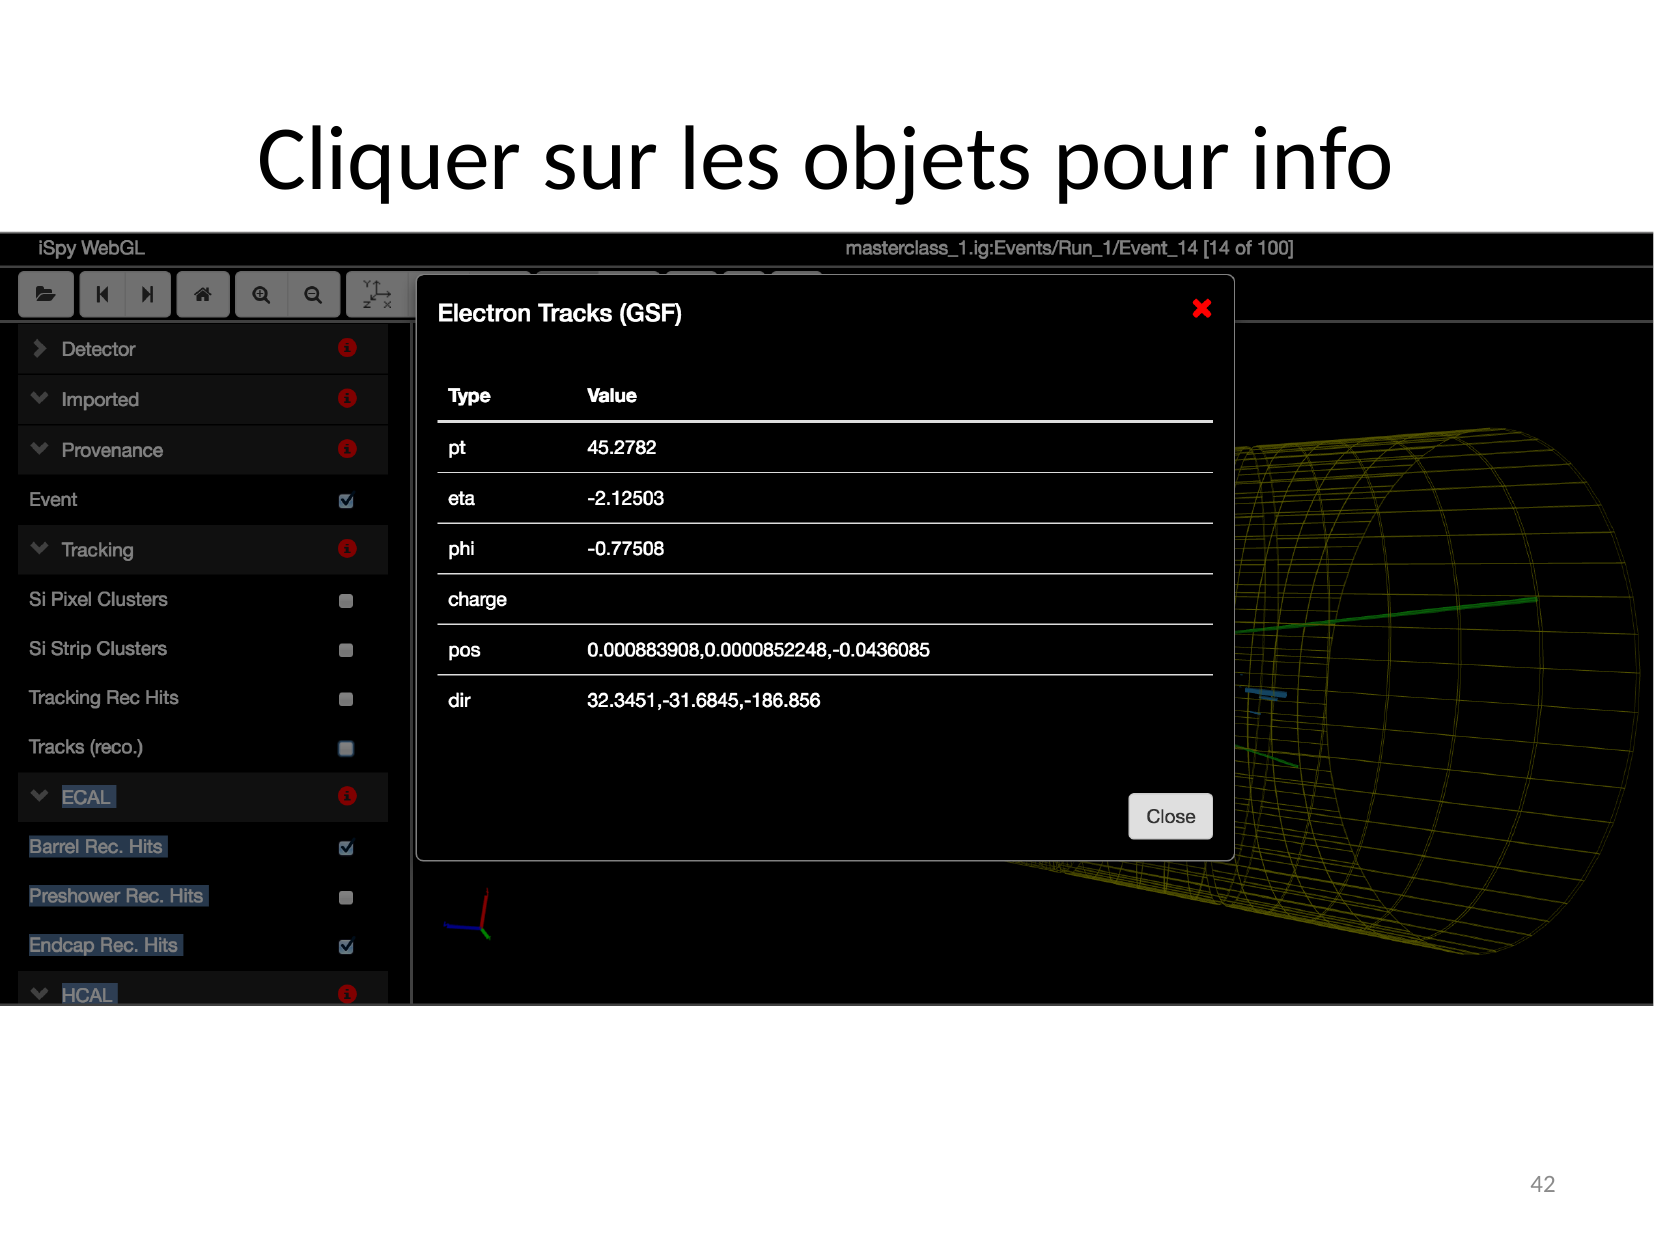

# Cliquer sur les objets pour info